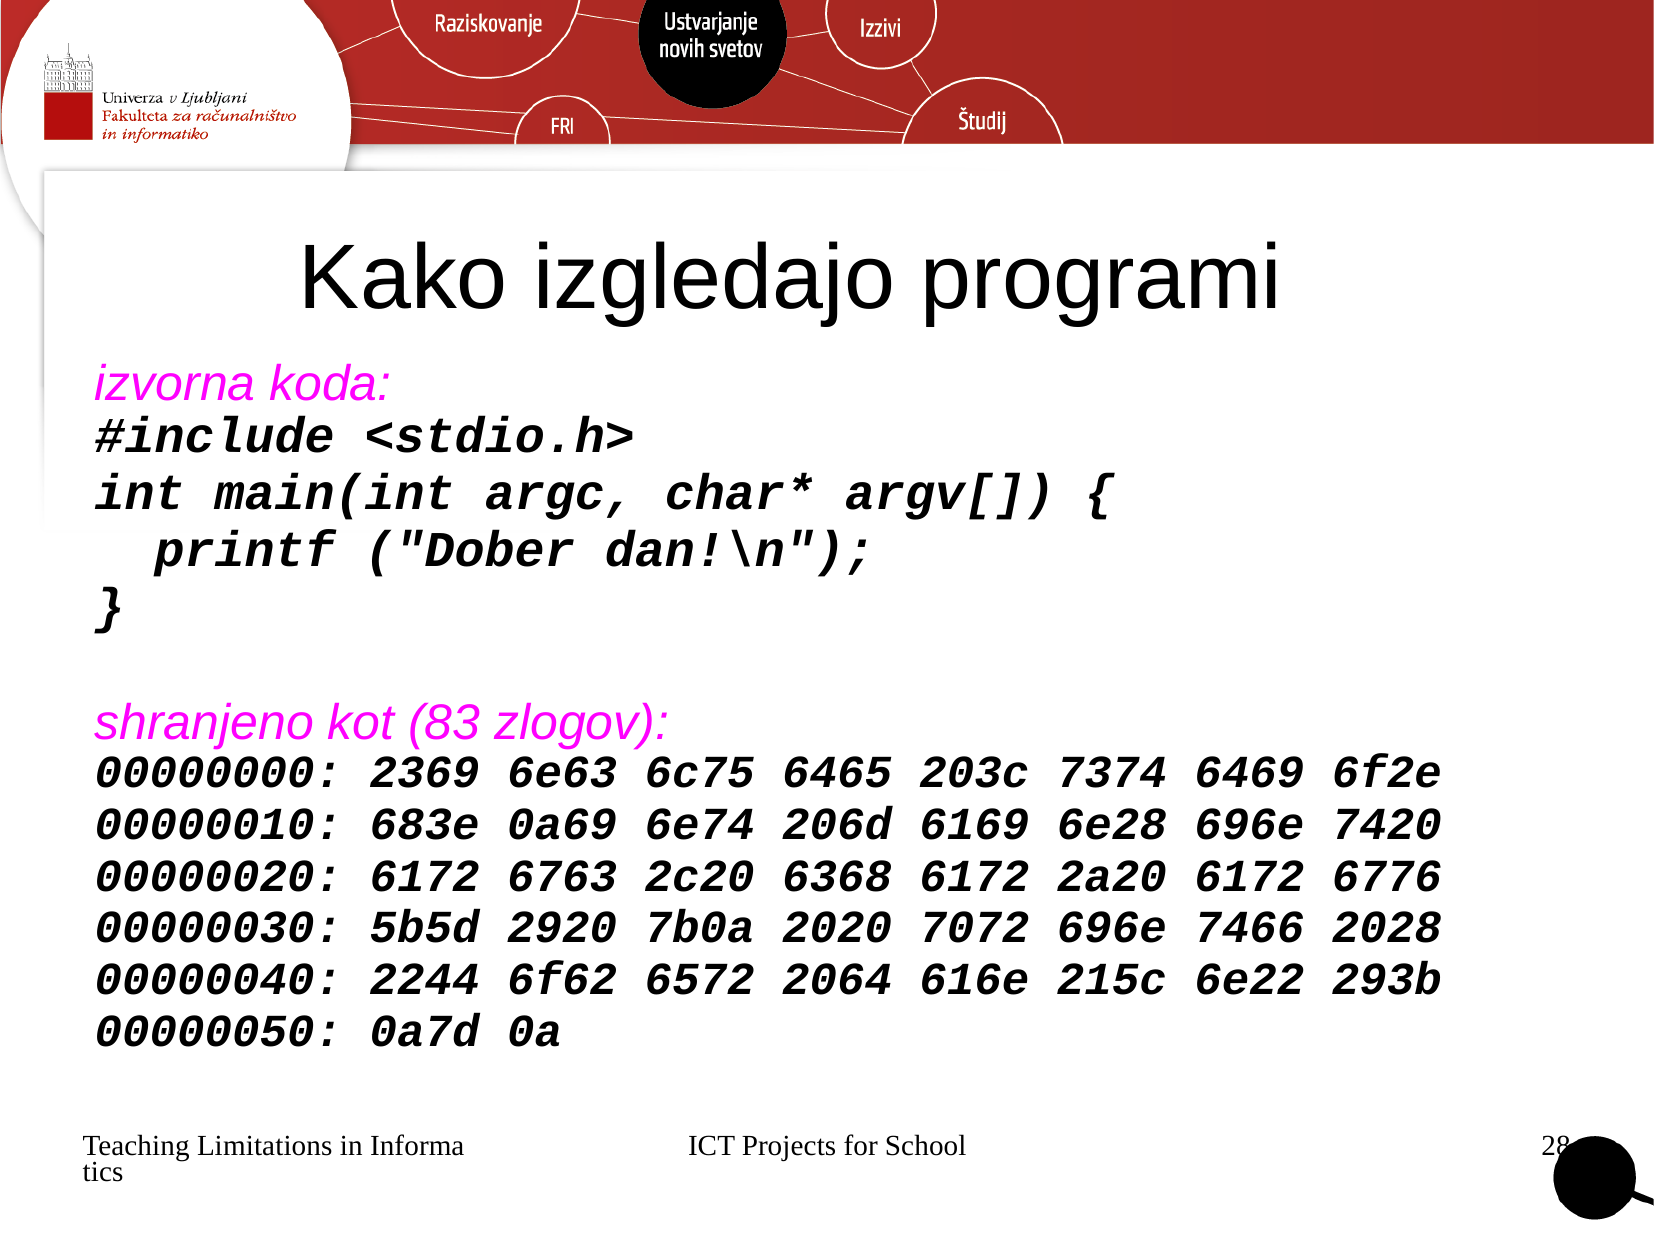

# Kako izgledajo programi
izvorna koda:
#include <stdio.h>
int main(int argc, char* argv[]) {
 printf ("Dober dan!\n");
}
shranjeno kot (83 zlogov):
00000000: 2369 6e63 6c75 6465 203c 7374 6469 6f2e 00000010: 683e 0a69 6e74 206d 6169 6e28 696e 7420 00000020: 6172 6763 2c20 6368 6172 2a20 6172 6776 00000030: 5b5d 2920 7b0a 2020 7072 696e 7466 2028 00000040: 2244 6f62 6572 2064 616e 215c 6e22 293b 00000050: 0a7d 0a
Teaching Limitations in Informatics
ICT Projects for School
28